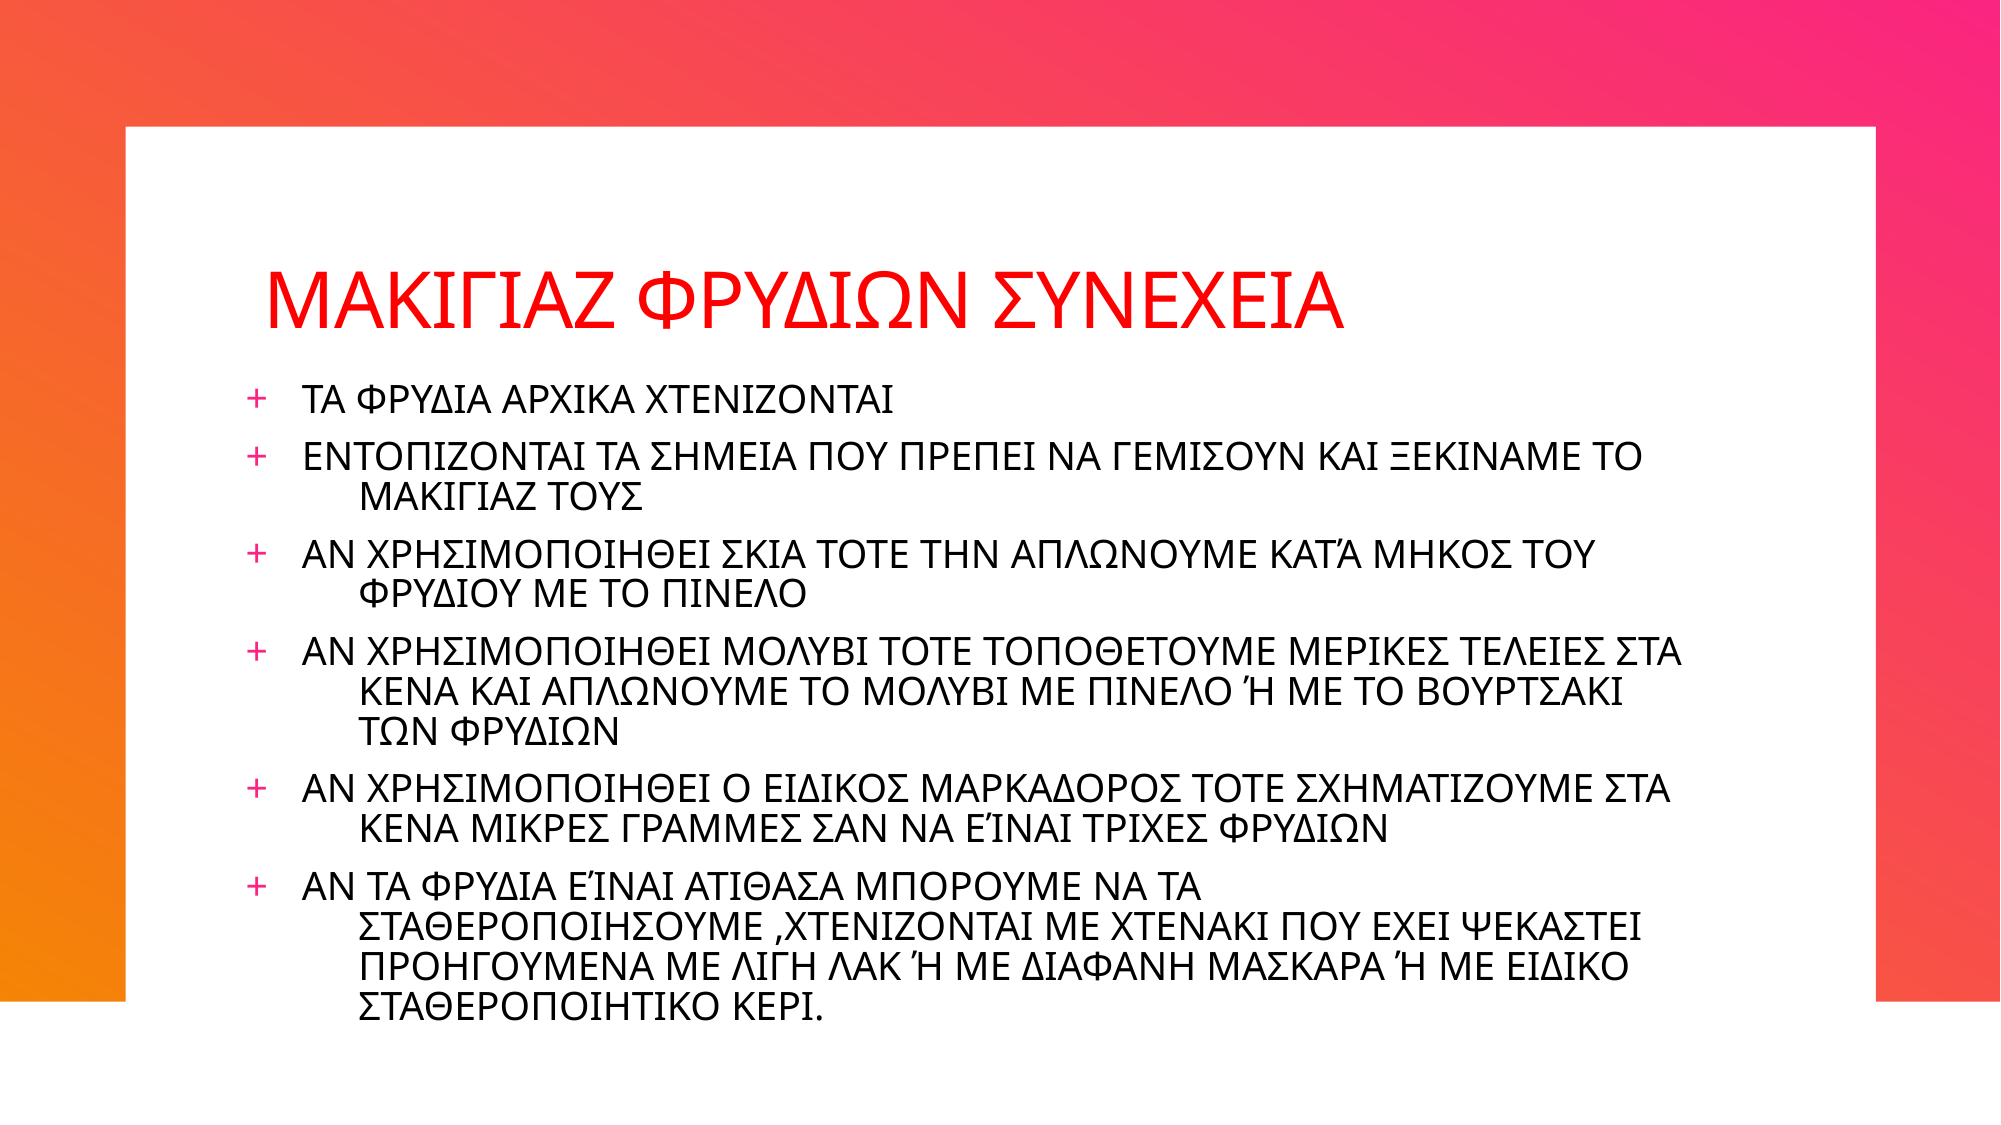

# ΜΑΚΙΓΙΑΖ ΦΡΥΔΙΩΝ ΣΥΝΕΧΕΙΑ
ΤΑ ΦΡΥΔΙΑ ΑΡΧΙΚΑ ΧΤΕΝΙΖΟΝΤΑΙ
ΕΝΤΟΠΙΖΟΝΤΑΙ ΤΑ ΣΗΜΕΙΑ ΠΟΥ ΠΡΕΠΕΙ ΝΑ ΓΕΜΙΣΟΥΝ ΚΑΙ ΞΕΚΙΝΑΜΕ ΤΟ ΜΑΚΙΓΙΑΖ ΤΟΥΣ
ΑΝ ΧΡΗΣΙΜΟΠΟΙΗΘΕΙ ΣΚΙΑ ΤΟΤΕ ΤΗΝ ΑΠΛΩΝΟΥΜΕ ΚΑΤΆ ΜΗΚΟΣ ΤΟΥ ΦΡΥΔΙΟΥ ΜΕ ΤΟ ΠΙΝΕΛΟ
ΑΝ ΧΡΗΣΙΜΟΠΟΙΗΘΕΙ ΜΟΛΥΒΙ ΤΟΤΕ ΤΟΠΟΘΕΤΟΥΜΕ ΜΕΡΙΚΕΣ ΤΕΛΕΙΕΣ ΣΤΑ ΚΕΝΑ ΚΑΙ ΑΠΛΩΝΟΥΜΕ ΤΟ ΜΟΛΥΒΙ ΜΕ ΠΙΝΕΛΟ Ή ΜΕ ΤΟ ΒΟΥΡΤΣΑΚΙ ΤΩΝ ΦΡΥΔΙΩΝ
ΑΝ ΧΡΗΣΙΜΟΠΟΙΗΘΕΙ Ο ΕΙΔΙΚΟΣ ΜΑΡΚΑΔΟΡΟΣ ΤΟΤΕ ΣΧΗΜΑΤΙΖΟΥΜΕ ΣΤΑ ΚΕΝΑ ΜΙΚΡΕΣ ΓΡΑΜΜΕΣ ΣΑΝ ΝΑ ΕΊΝΑΙ ΤΡΙΧΕΣ ΦΡΥΔΙΩΝ
ΑΝ ΤΑ ΦΡΥΔΙΑ ΕΊΝΑΙ ΑΤΙΘΑΣΑ ΜΠΟΡΟΥΜΕ ΝΑ ΤΑ ΣΤΑΘΕΡΟΠΟΙΗΣΟΥΜΕ ,ΧΤΕΝΙΖΟΝΤΑΙ ΜΕ ΧΤΕΝΑΚΙ ΠΟΥ ΕΧΕΙ ΨΕΚΑΣΤΕΙ ΠΡΟΗΓΟΥΜΕΝΑ ΜΕ ΛΙΓΗ ΛΑΚ Ή ΜΕ ΔΙΑΦΑΝΗ ΜΑΣΚΑΡΑ Ή ΜΕ ΕΙΔΙΚΟ ΣΤΑΘΕΡΟΠΟΙΗΤΙΚΟ ΚΕΡΙ.